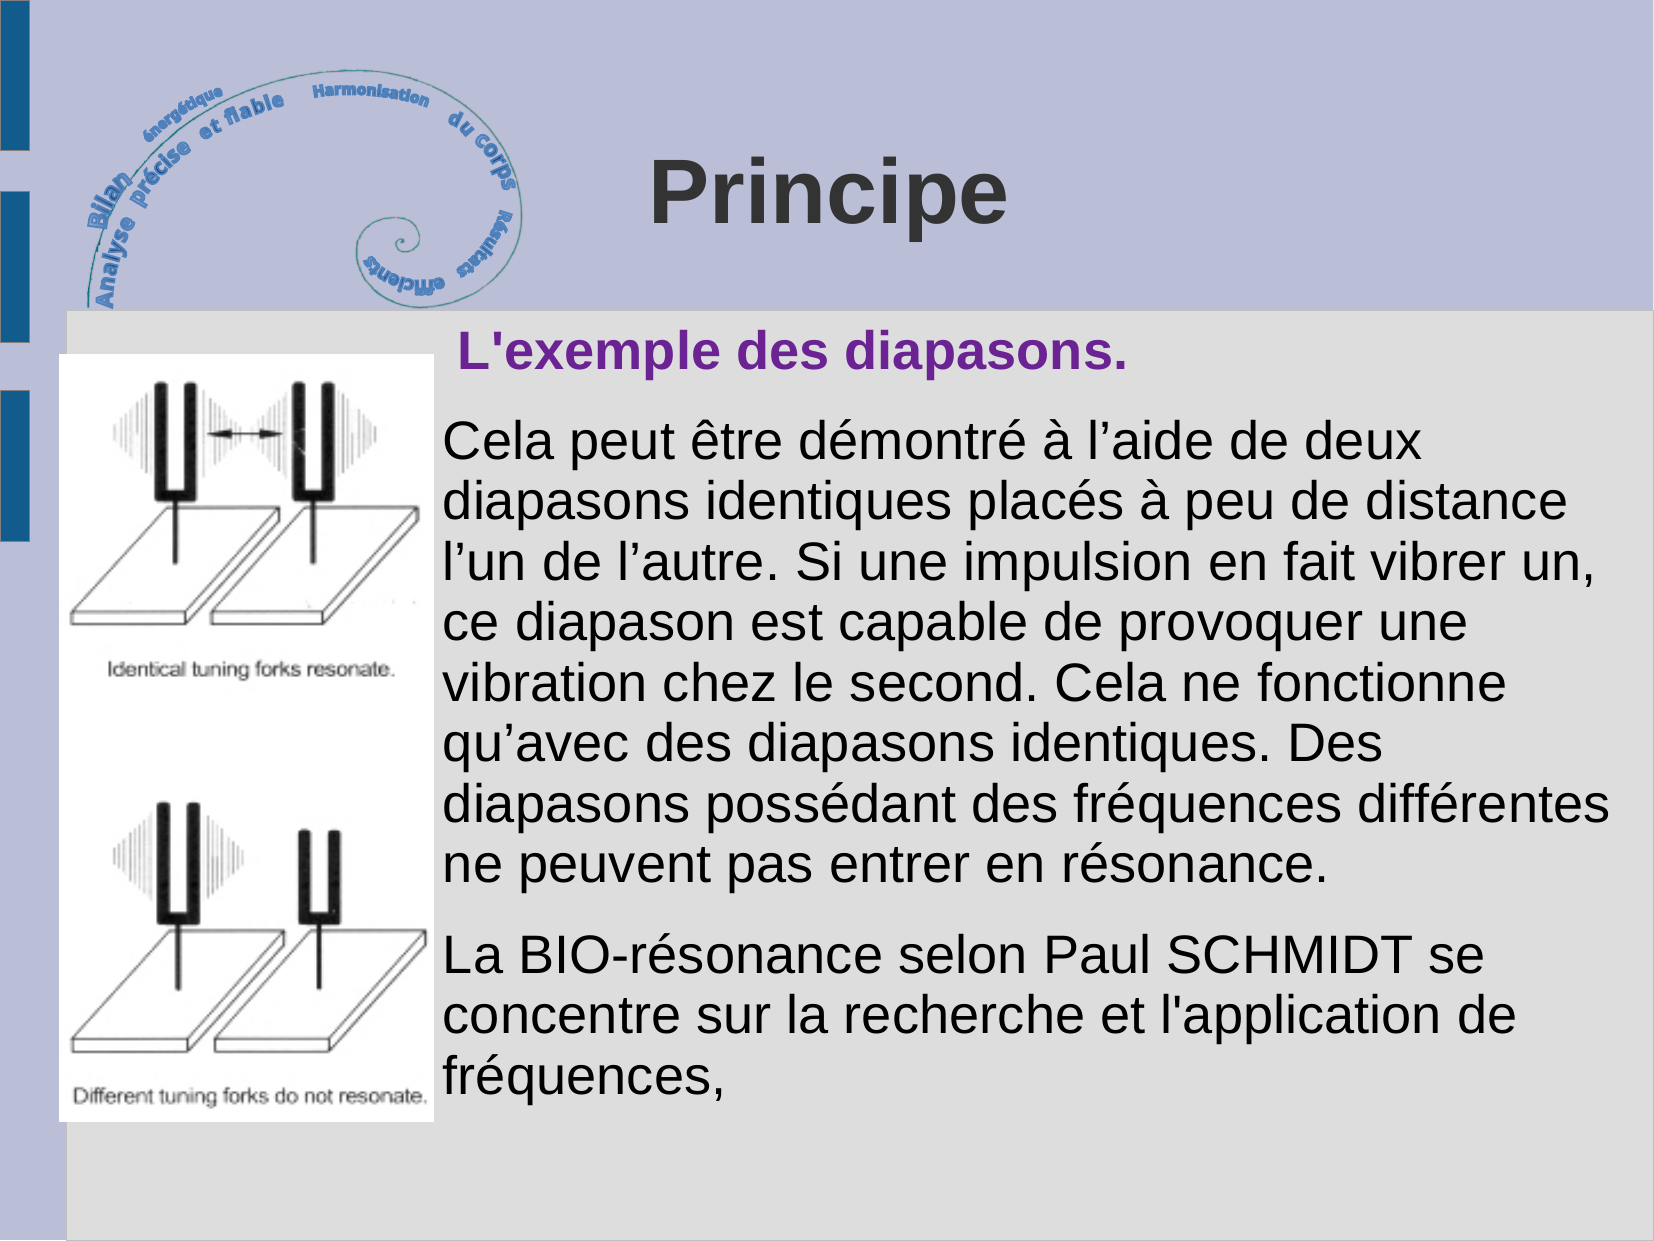

Harmonisation
énergétique
fiable
du
et
corps
précise
Bilan
Résultats
efficients
Analyse
# Principe
 L'exemple des diapasons.
Cela peut être démontré à l’aide de deux diapasons identiques placés à peu de distance l’un de l’autre. Si une impulsion en fait vibrer un, ce diapason est capable de provoquer une vibration chez le second. Cela ne fonctionne qu’avec des diapasons identiques. Des diapasons possédant des fréquences différentes ne peuvent pas entrer en résonance.
La BIO-résonance selon Paul SCHMIDT se concentre sur la recherche et l'application de fréquences,